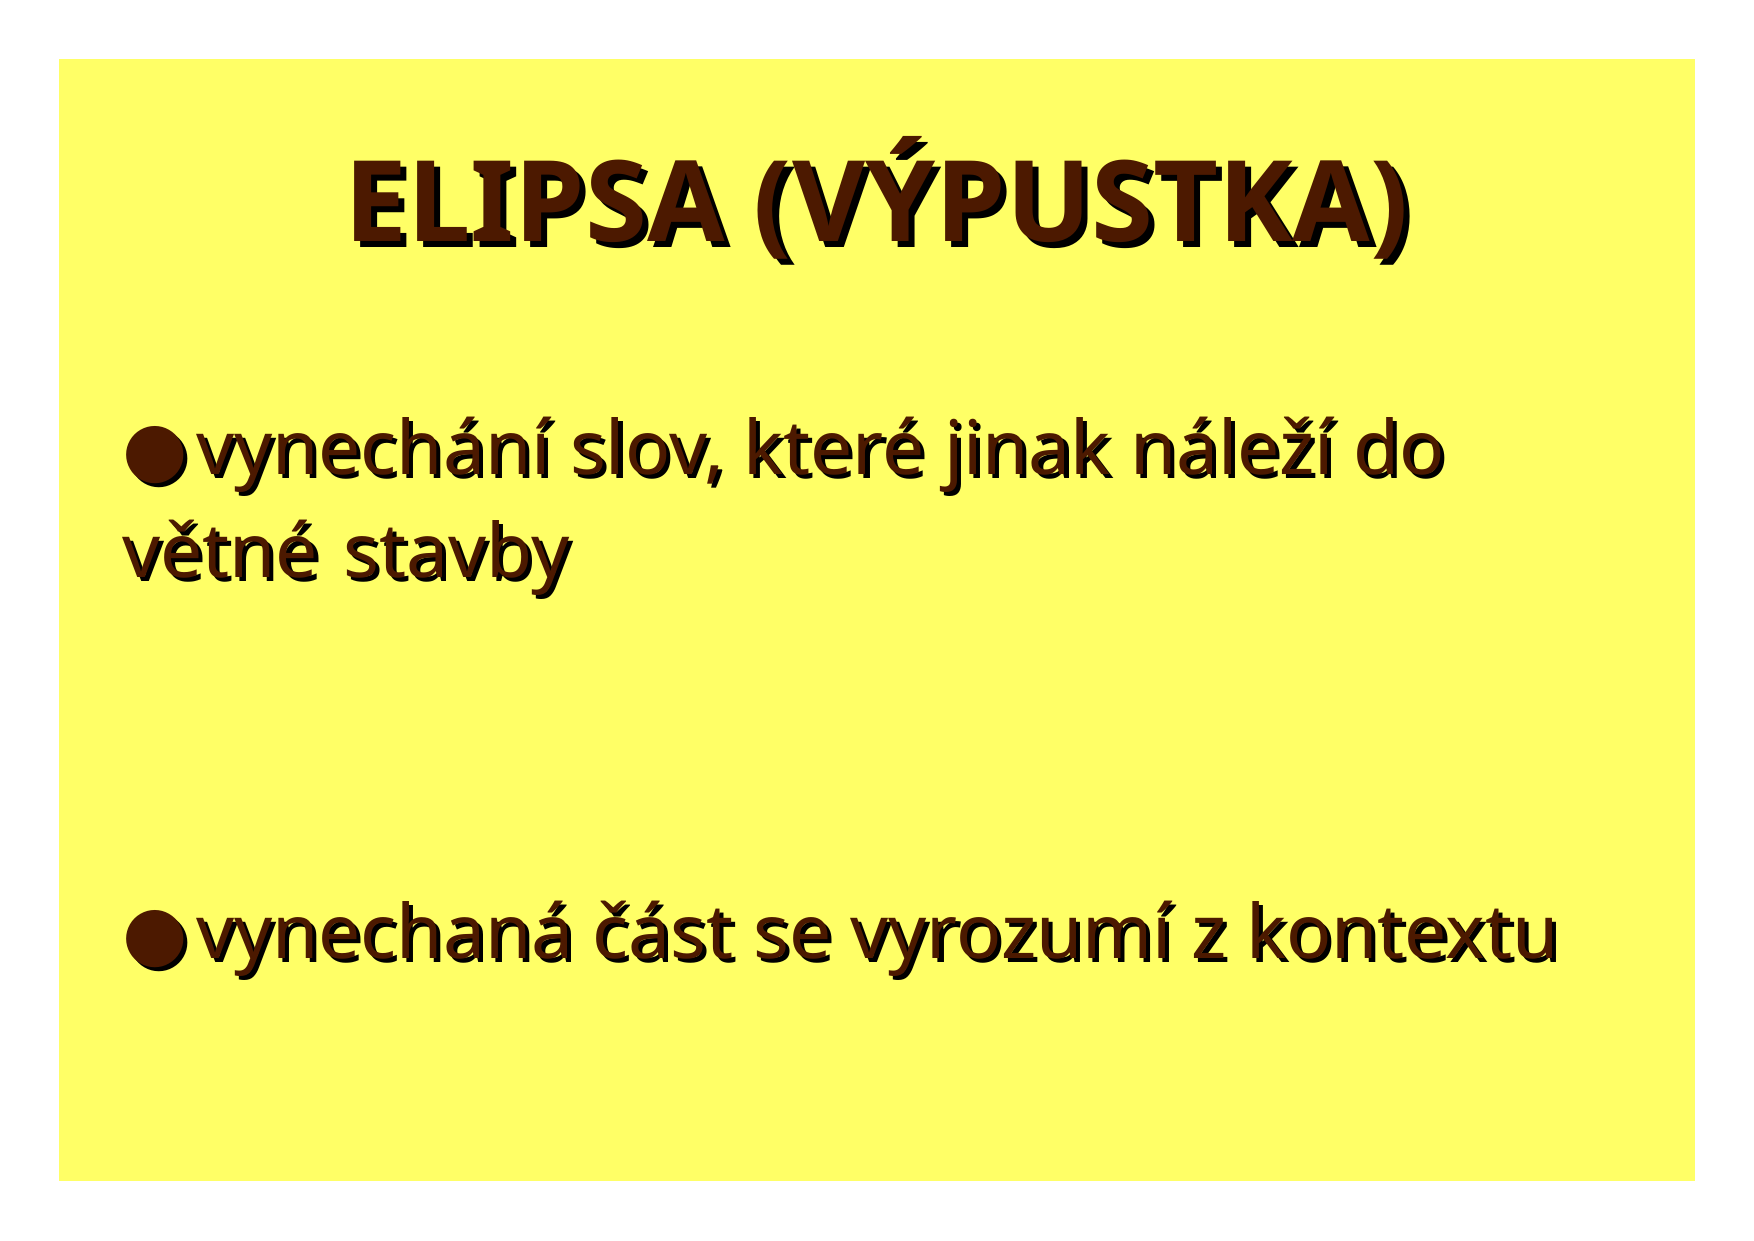

# ELIPSA (VÝPUSTKA)
●	vynechání slov, které jinak náleží do větné 	stavby
●	vynechaná část se vyrozumí z kontextu